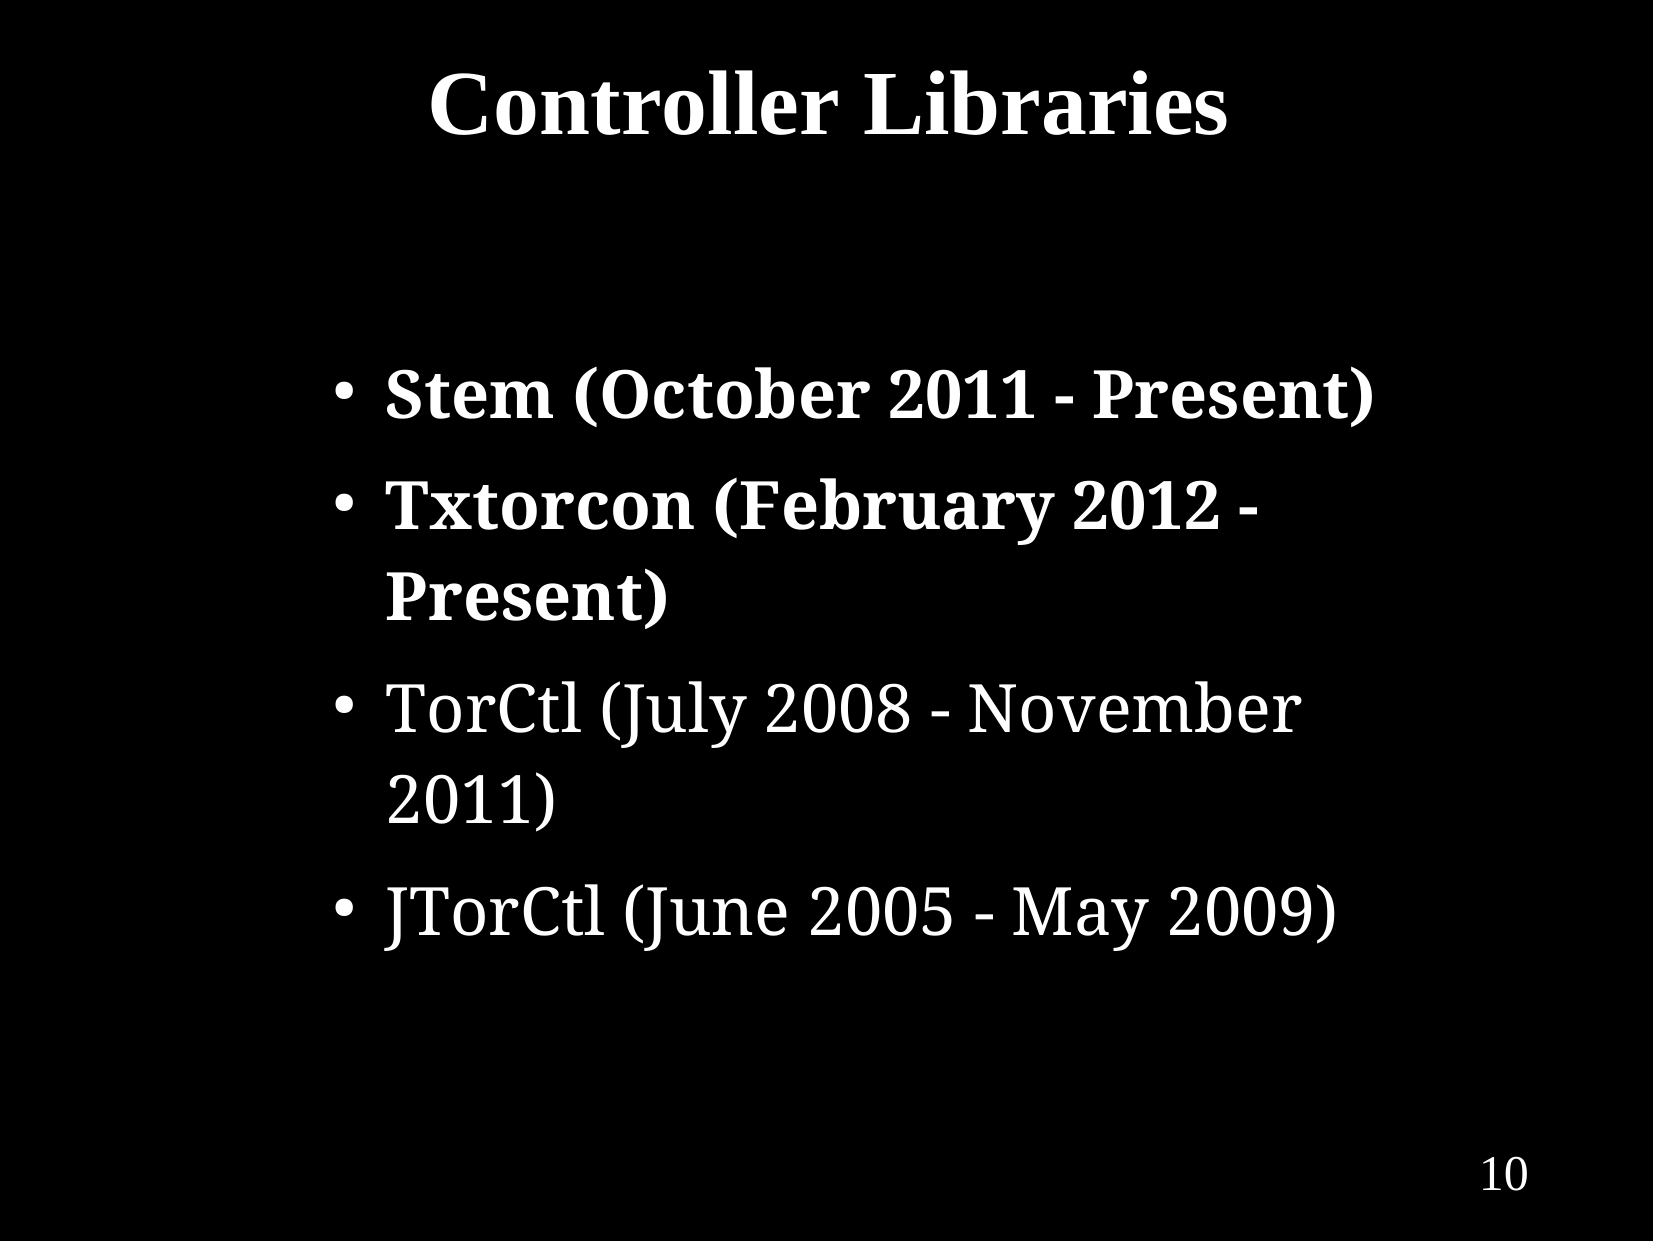

# Controller Libraries
Stem (October 2011 - Present)
Txtorcon (February 2012 - Present)
TorCtl (July 2008 - November 2011)
JTorCtl (June 2005 - May 2009)